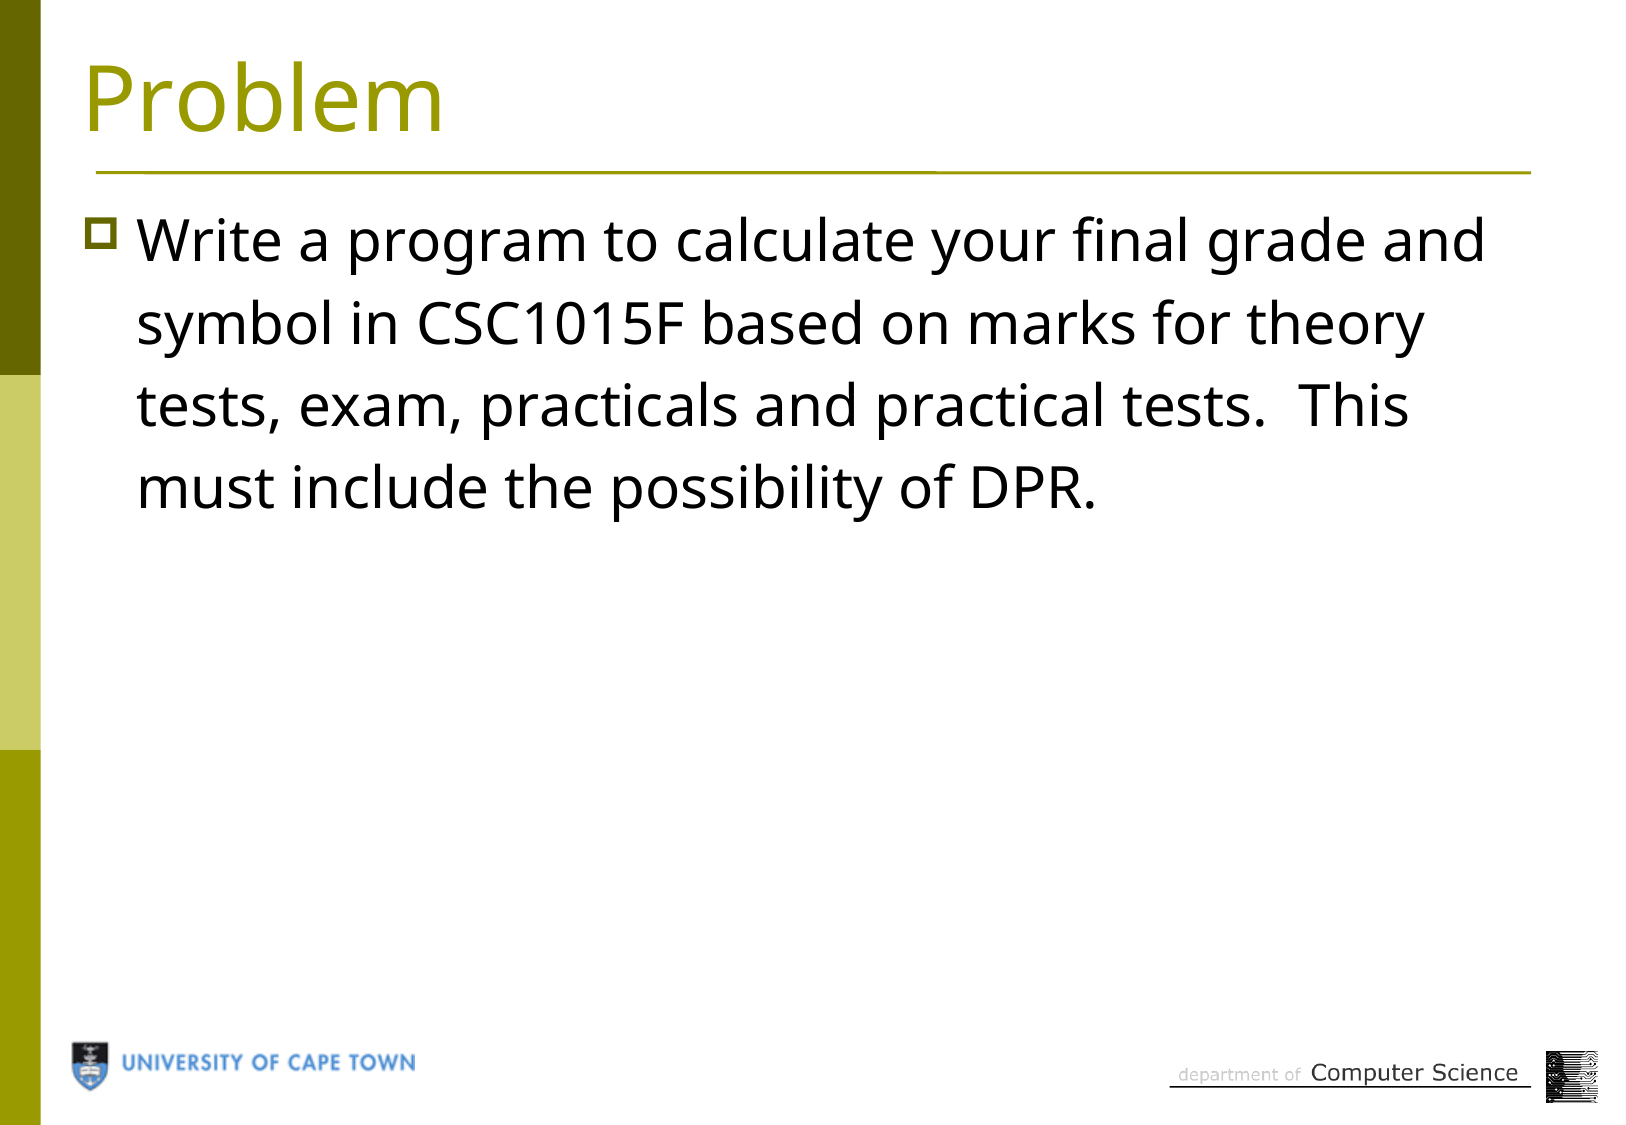

# Problem
Write a program to calculate your final grade and symbol in CSC1015F based on marks for theory tests, exam, practicals and practical tests. This must include the possibility of DPR.